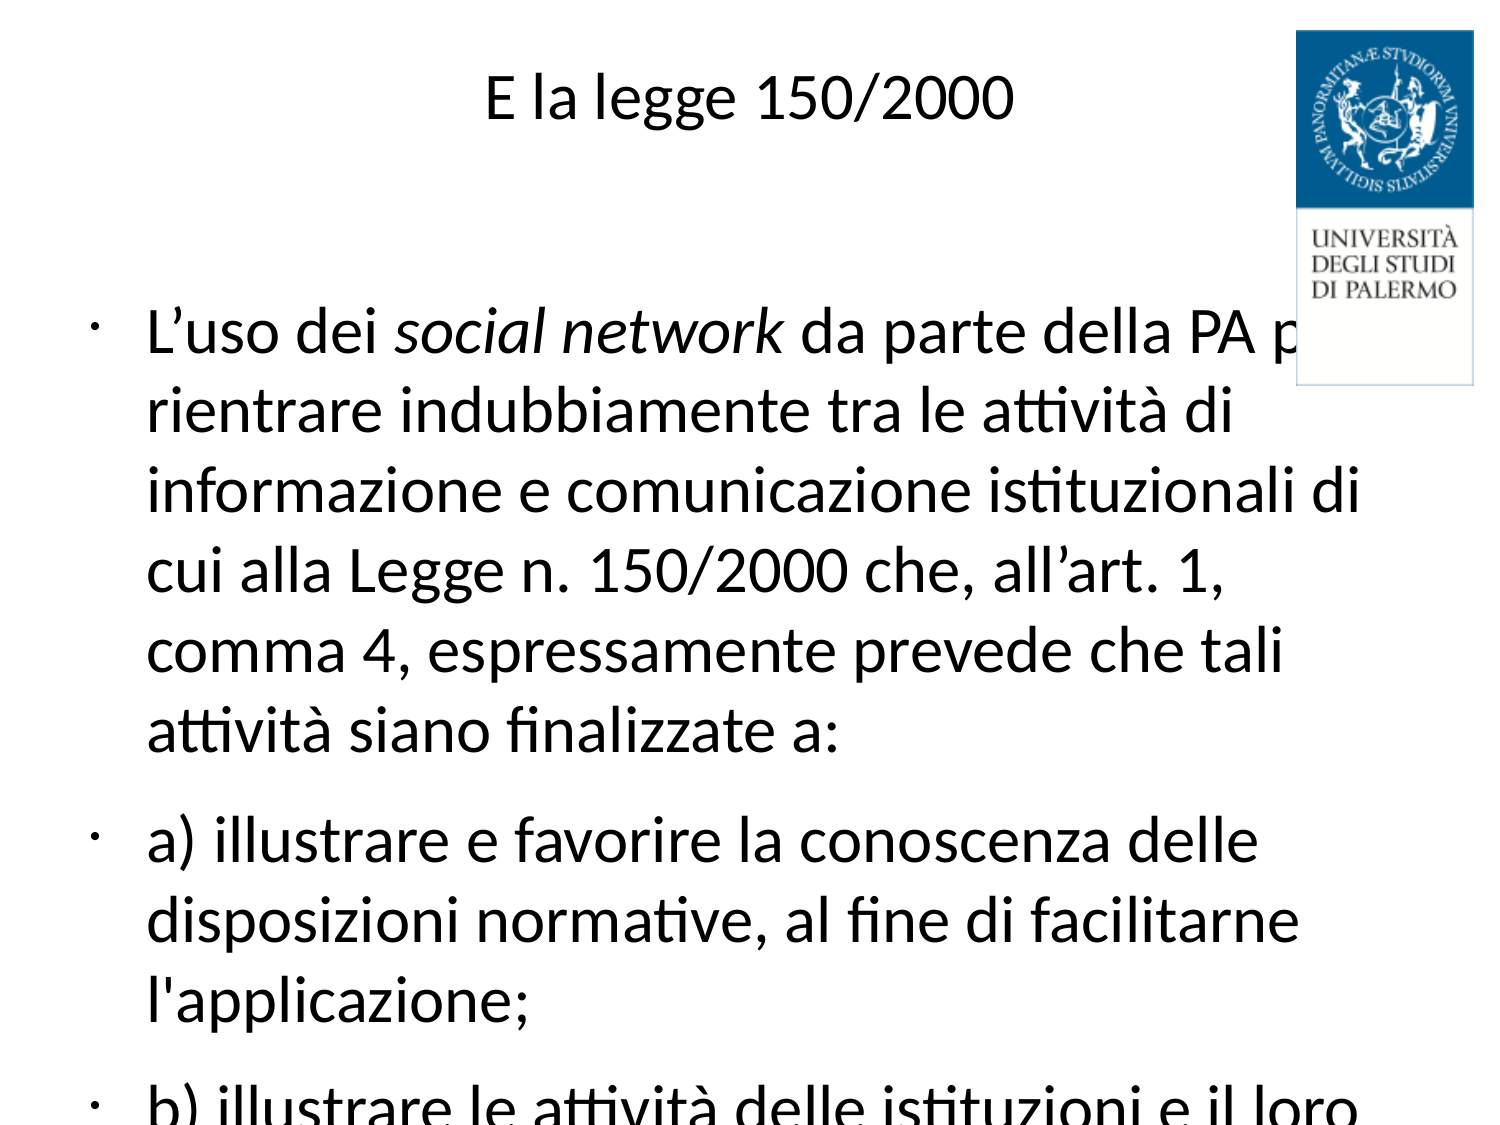

# E la legge 150/2000
L’uso dei social network da parte della PA può rientrare indubbiamente tra le attività di informazione e comunicazione istituzionali di cui alla Legge n. 150/2000 che, all’art. 1, comma 4, espressamente prevede che tali attività siano finalizzate a:
a) illustrare e favorire la conoscenza delle disposizioni normative, al fine di facilitarne l'applicazione;
b) illustrare le attività delle istituzioni e il loro funzionamento;
c) favorire l'accesso ai servizi pubblici, promuovendone la conoscenza;
d) promuovere conoscenze allargate e approfondite su temi di rilevante interesse pubblico e sociale;
e) favorire processi interni di semplificazione delle procedure e di modernizzazione degli apparati, nonché la conoscenza dell'avvio e del percorso dei procedimenti amministrativi;
f) promuovere l'immagine delle Amministrazioni, conferendo conoscenza e visibilità a eventi d'importanza locale, regionale, nazionale e internazionale.